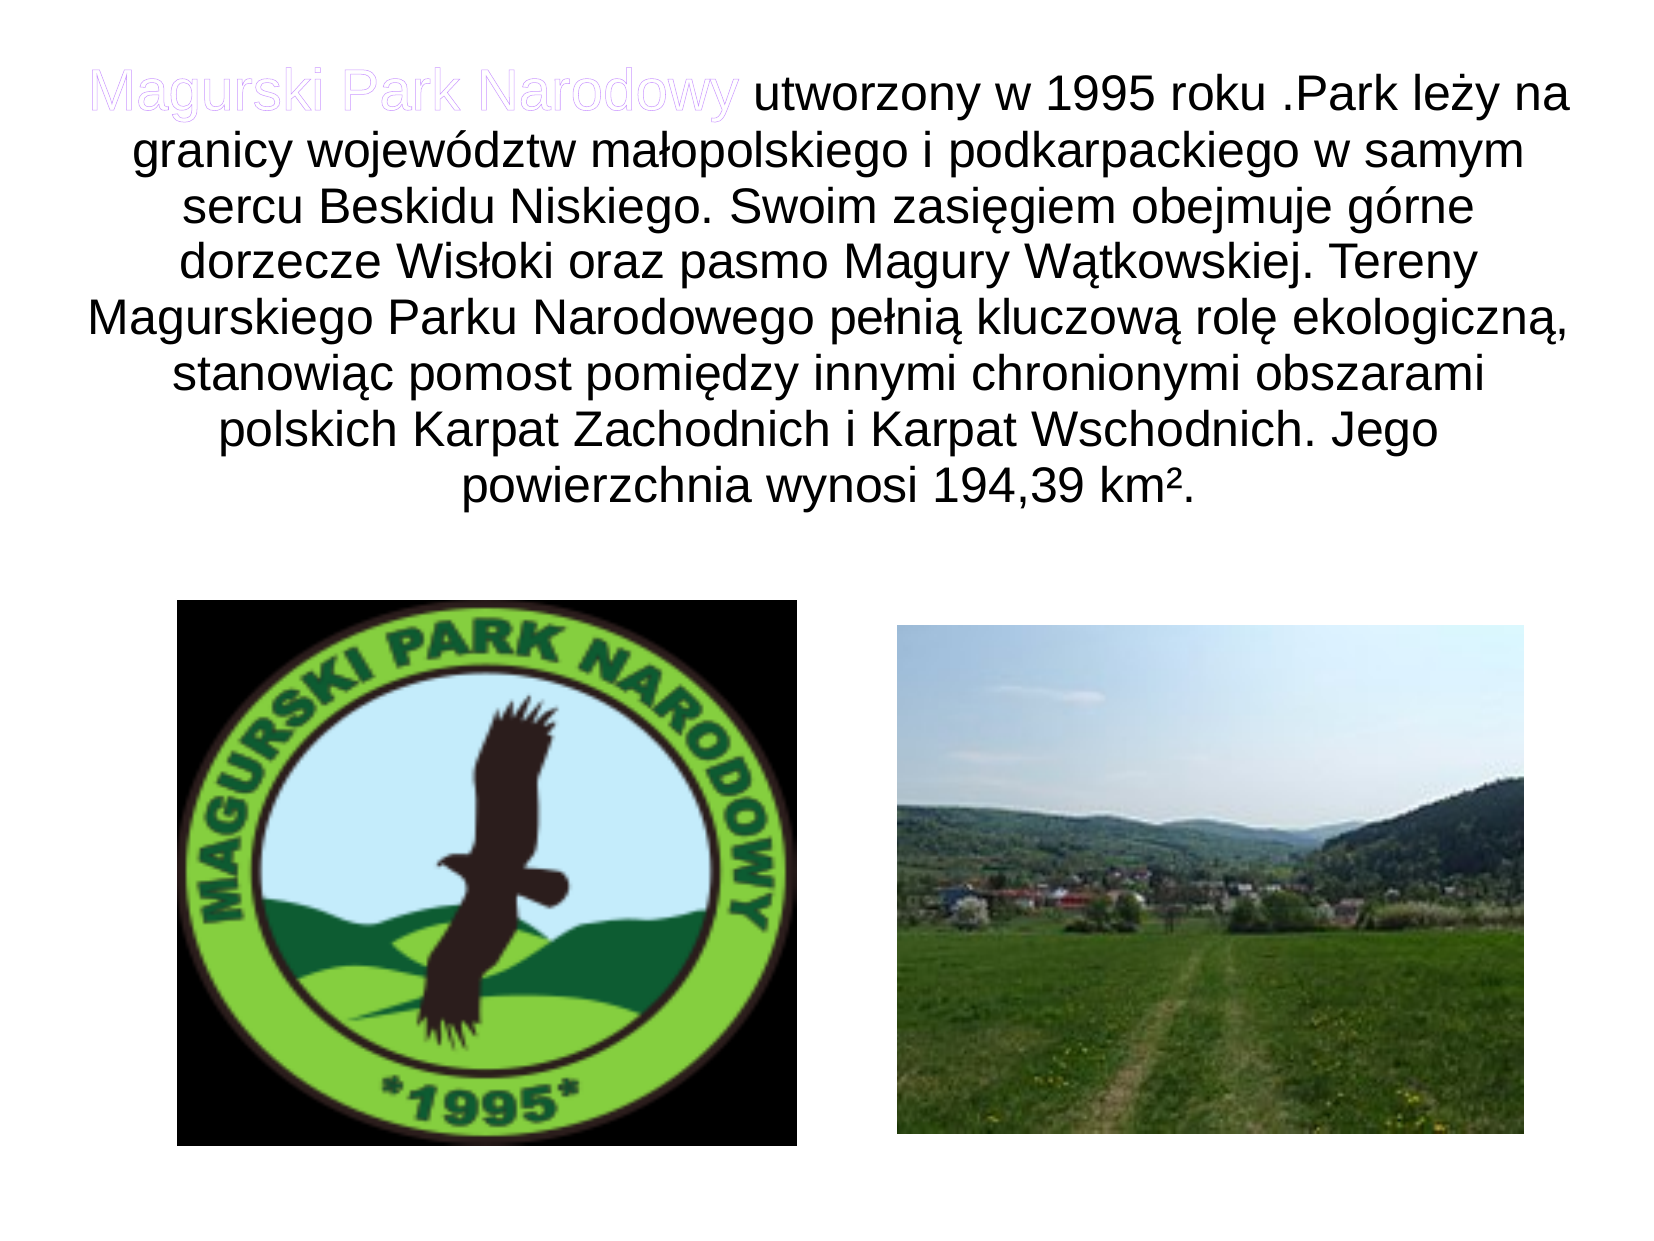

# Magurski Park Narodowy utworzony w 1995 roku .Park leży na granicy województw małopolskiego i podkarpackiego w samym sercu Beskidu Niskiego. Swoim zasięgiem obejmuje górne dorzecze Wisłoki oraz pasmo Magury Wątkowskiej. Tereny Magurskiego Parku Narodowego pełnią kluczową rolę ekologiczną, stanowiąc pomost pomiędzy innymi chronionymi obszarami polskich Karpat Zachodnich i Karpat Wschodnich. Jego powierzchnia wynosi 194,39 km².